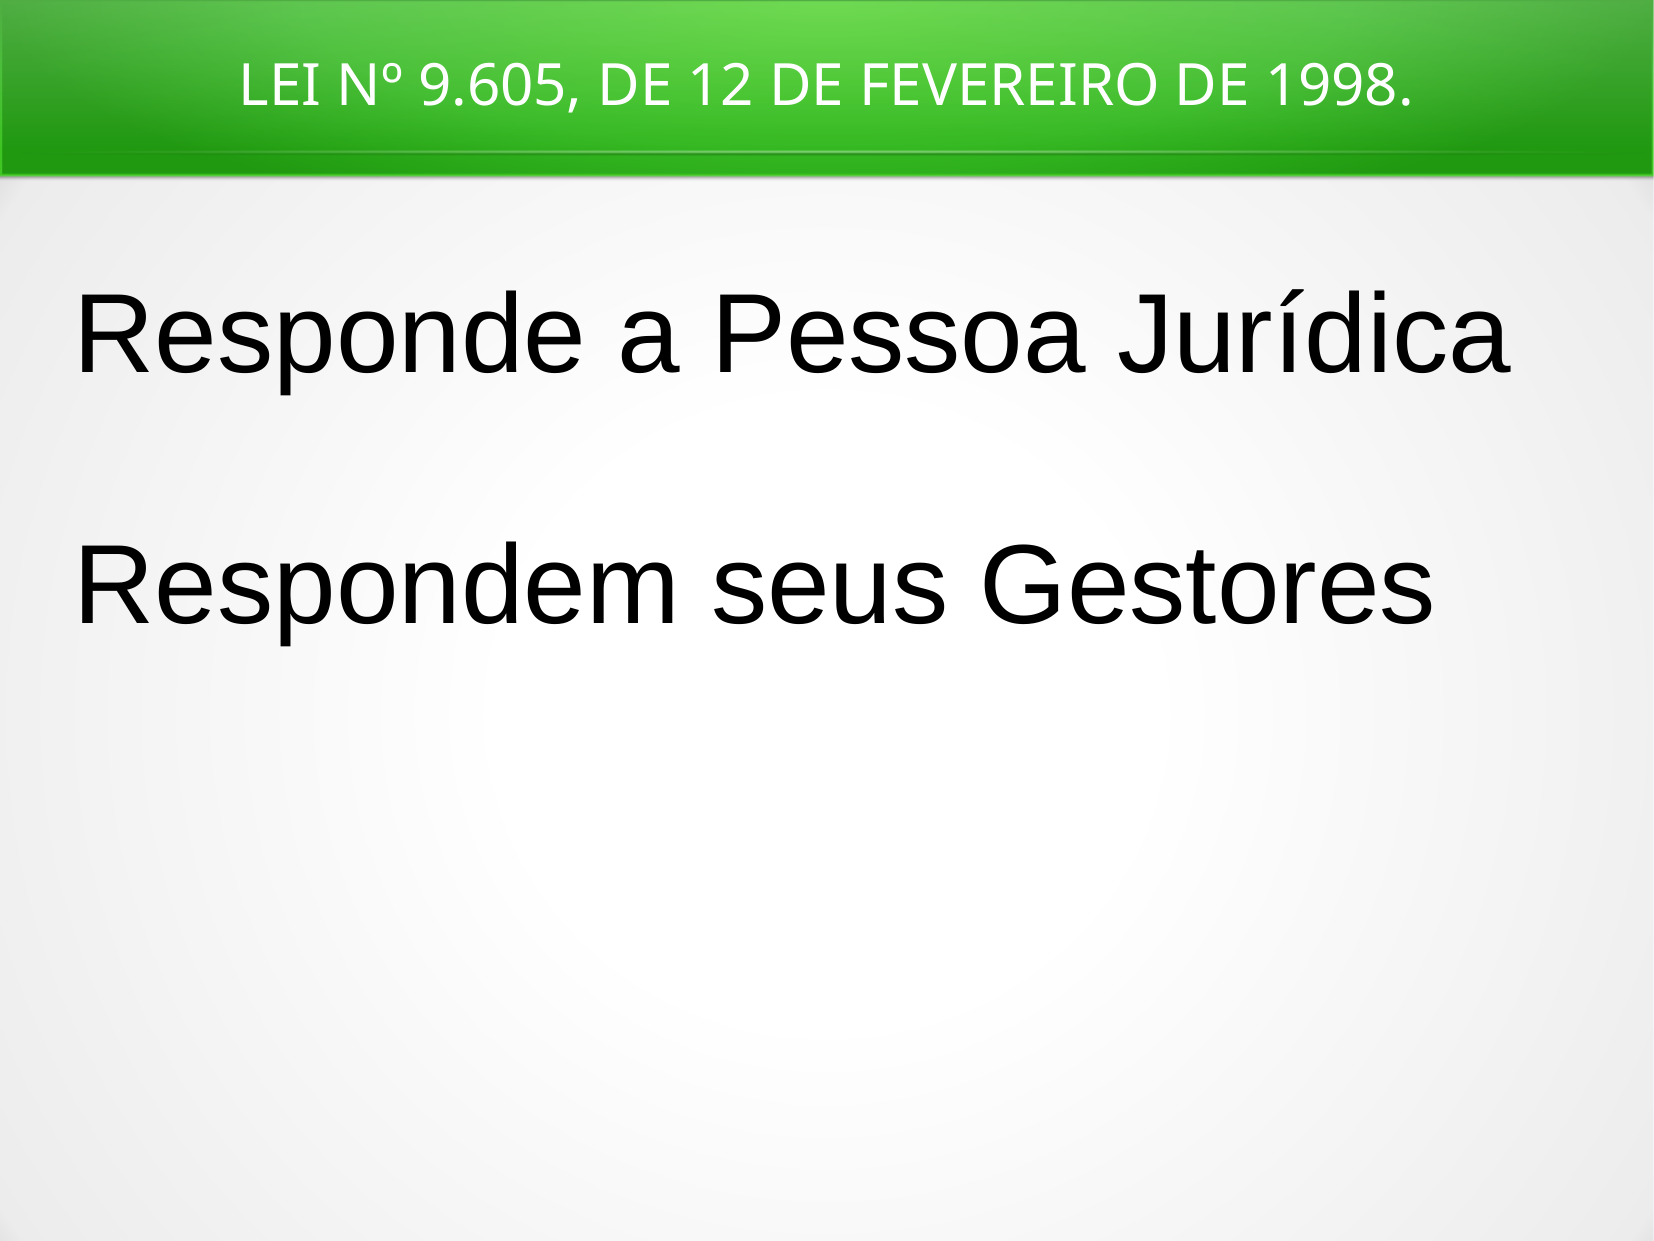

# LEI Nº 9.605, DE 12 DE FEVEREIRO DE 1998.
Responde a Pessoa Jurídica
Respondem seus Gestores